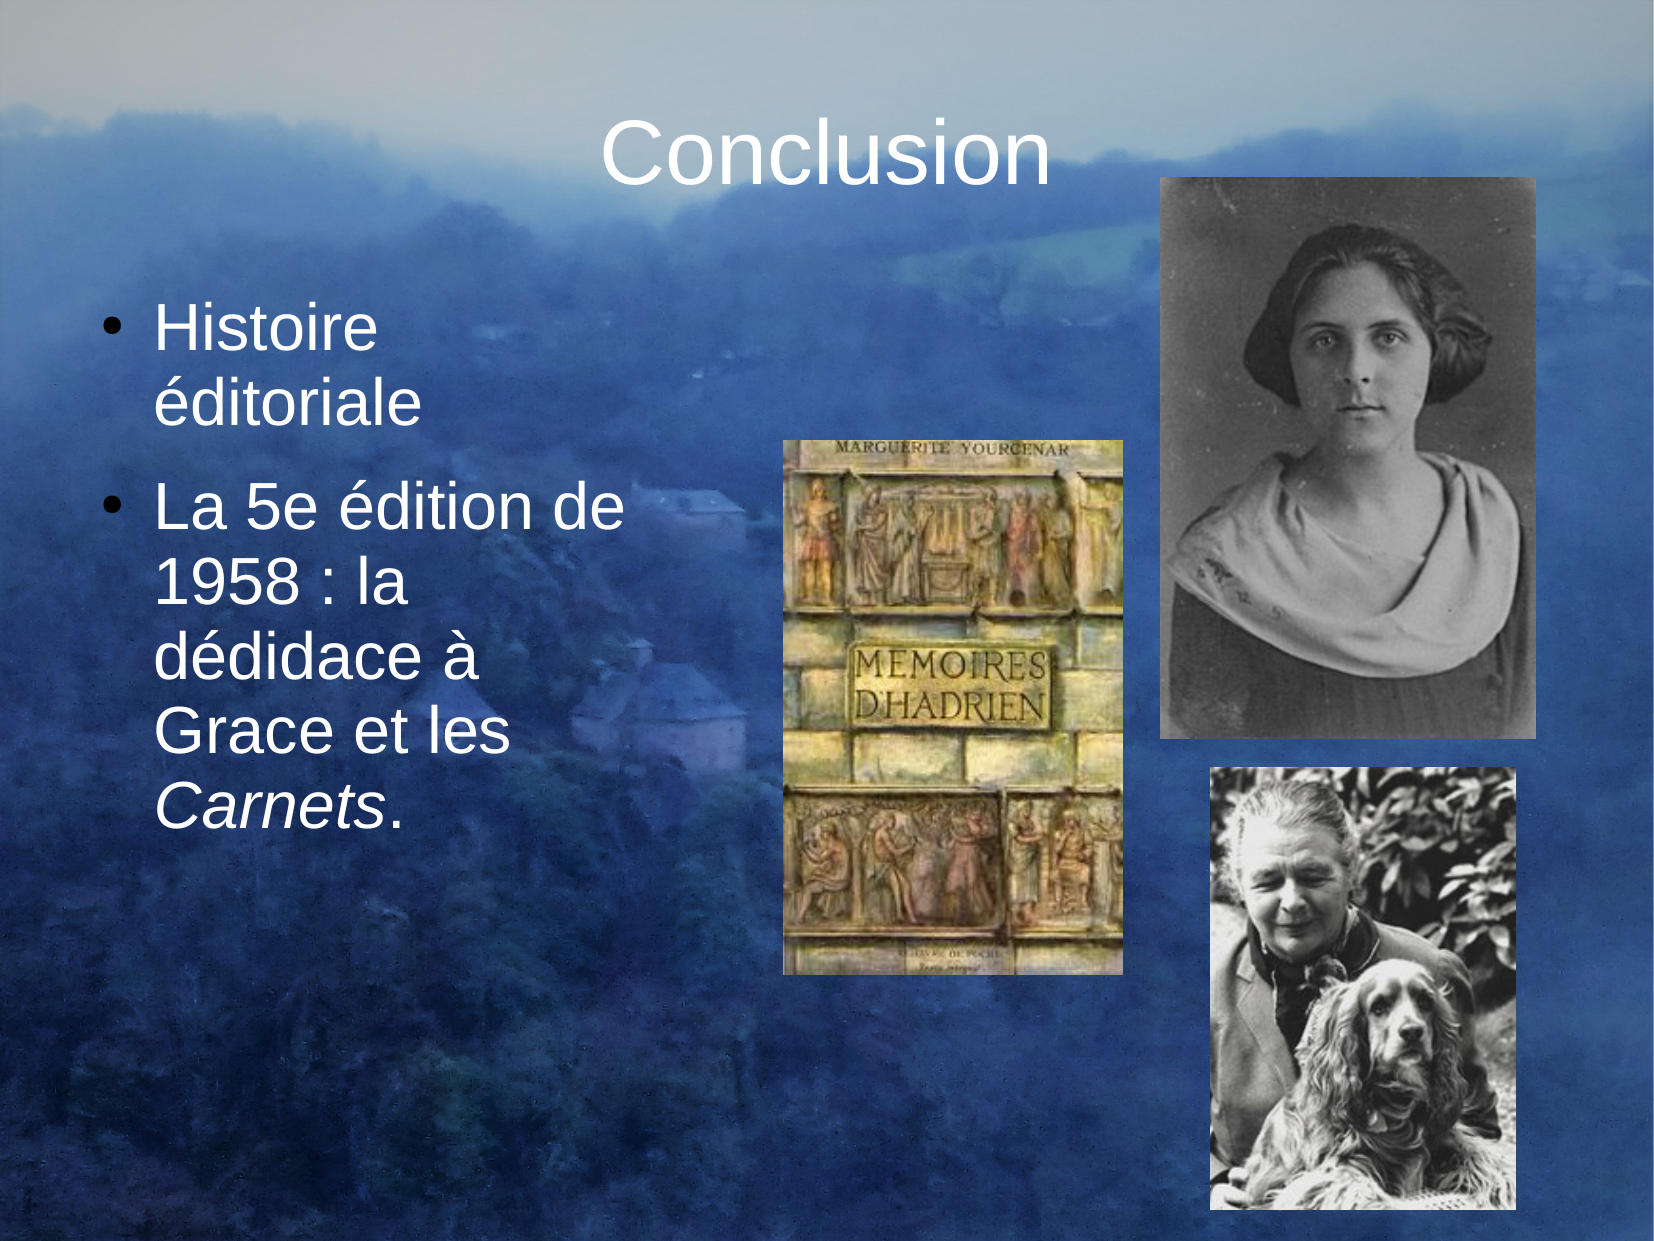

# Conclusion
Histoire éditoriale
La 5e édition de 1958 : la dédidace à Grace et les Carnets.